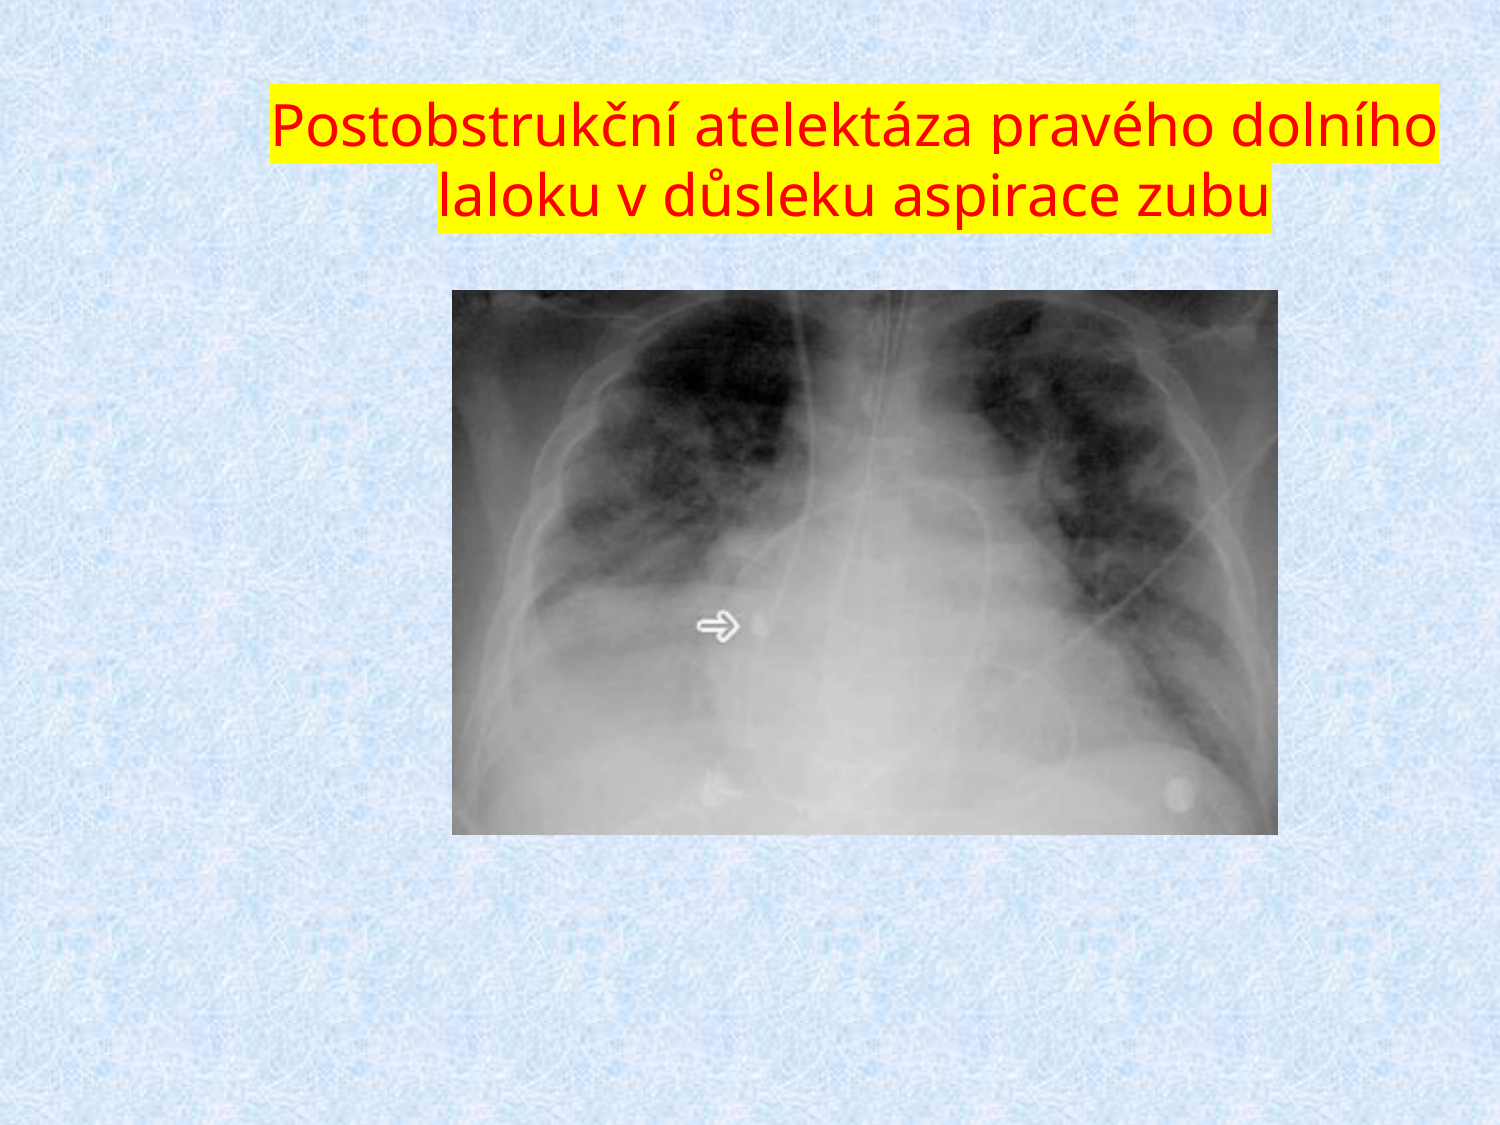

# Postobstrukční atelektáza pravého dolního laloku v důsleku aspirace zubu